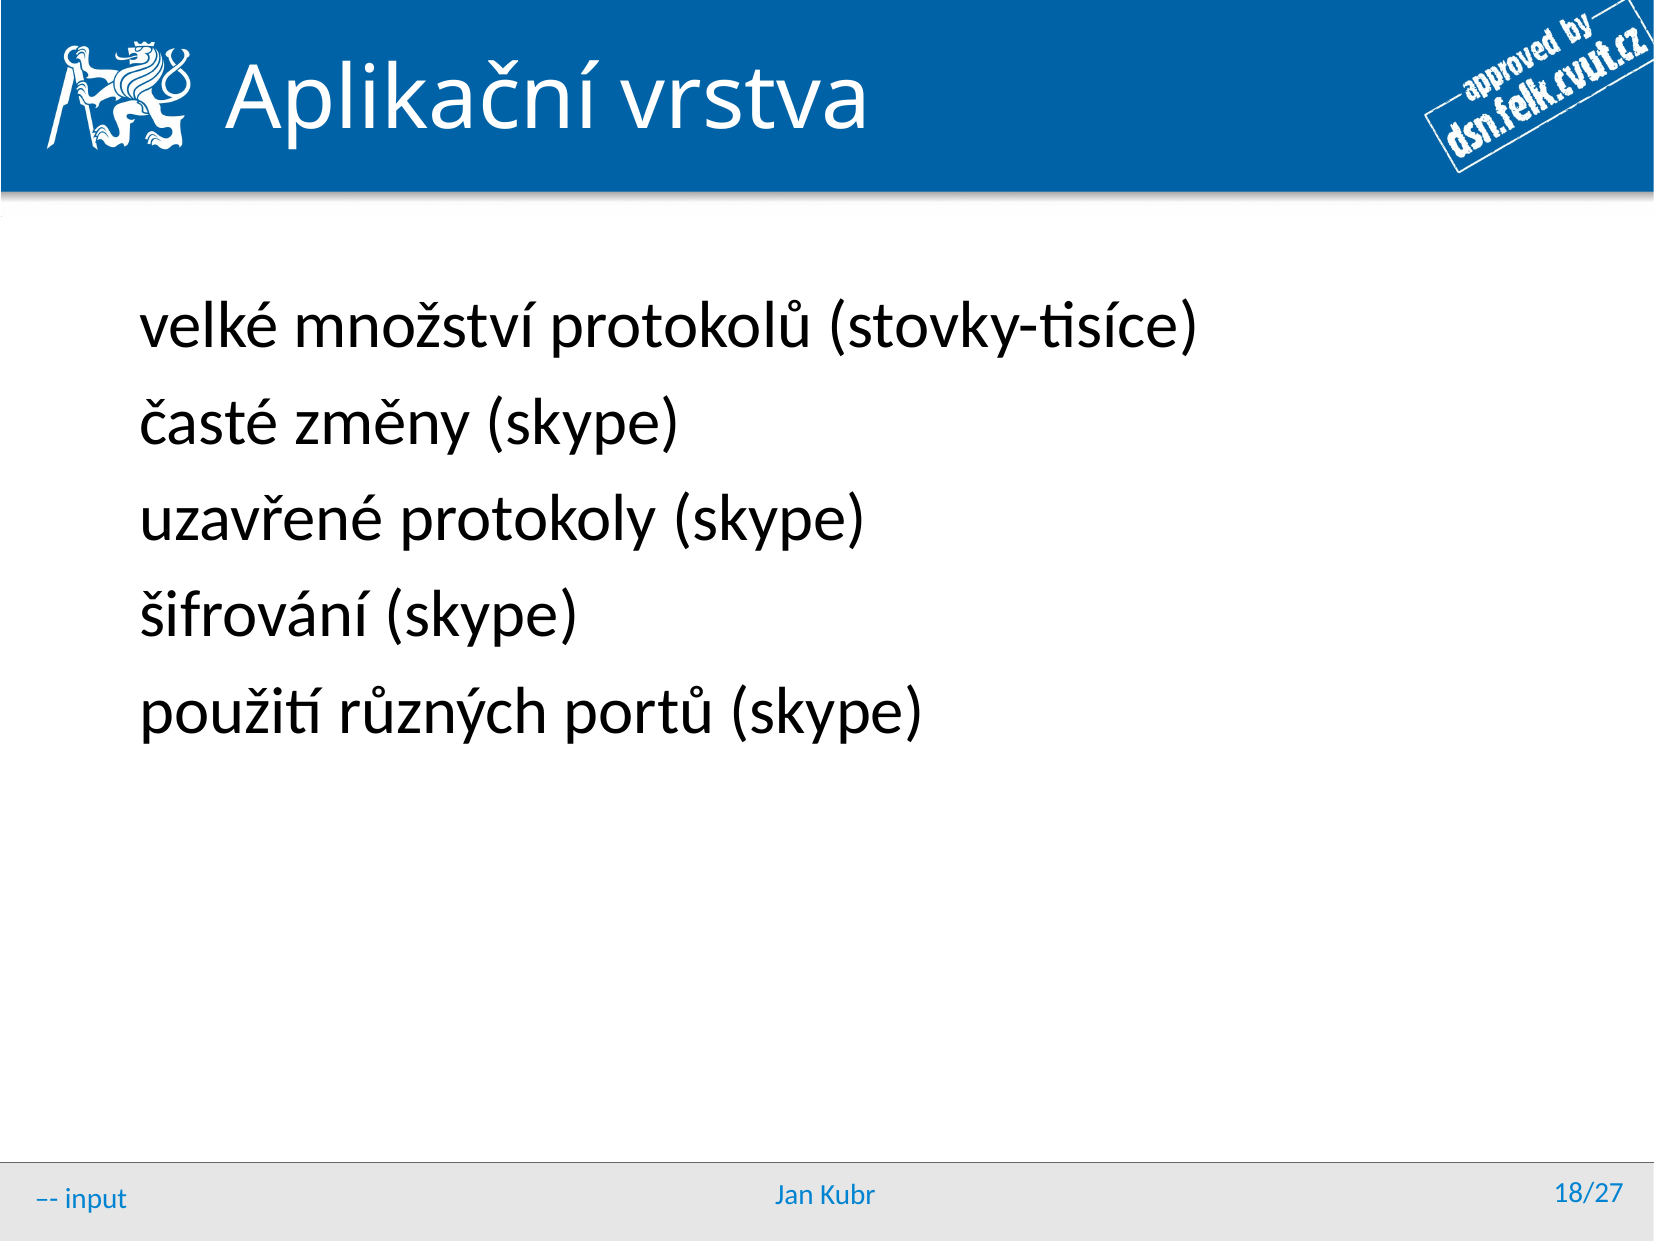

# Aplikační vrstva
velké množství protokolů (stovky-tisíce)
časté změny (skype)
uzavřené protokoly (skype)
šifrování (skype)
použití různých portů (skype)
18
Jan Kubr
02/2006